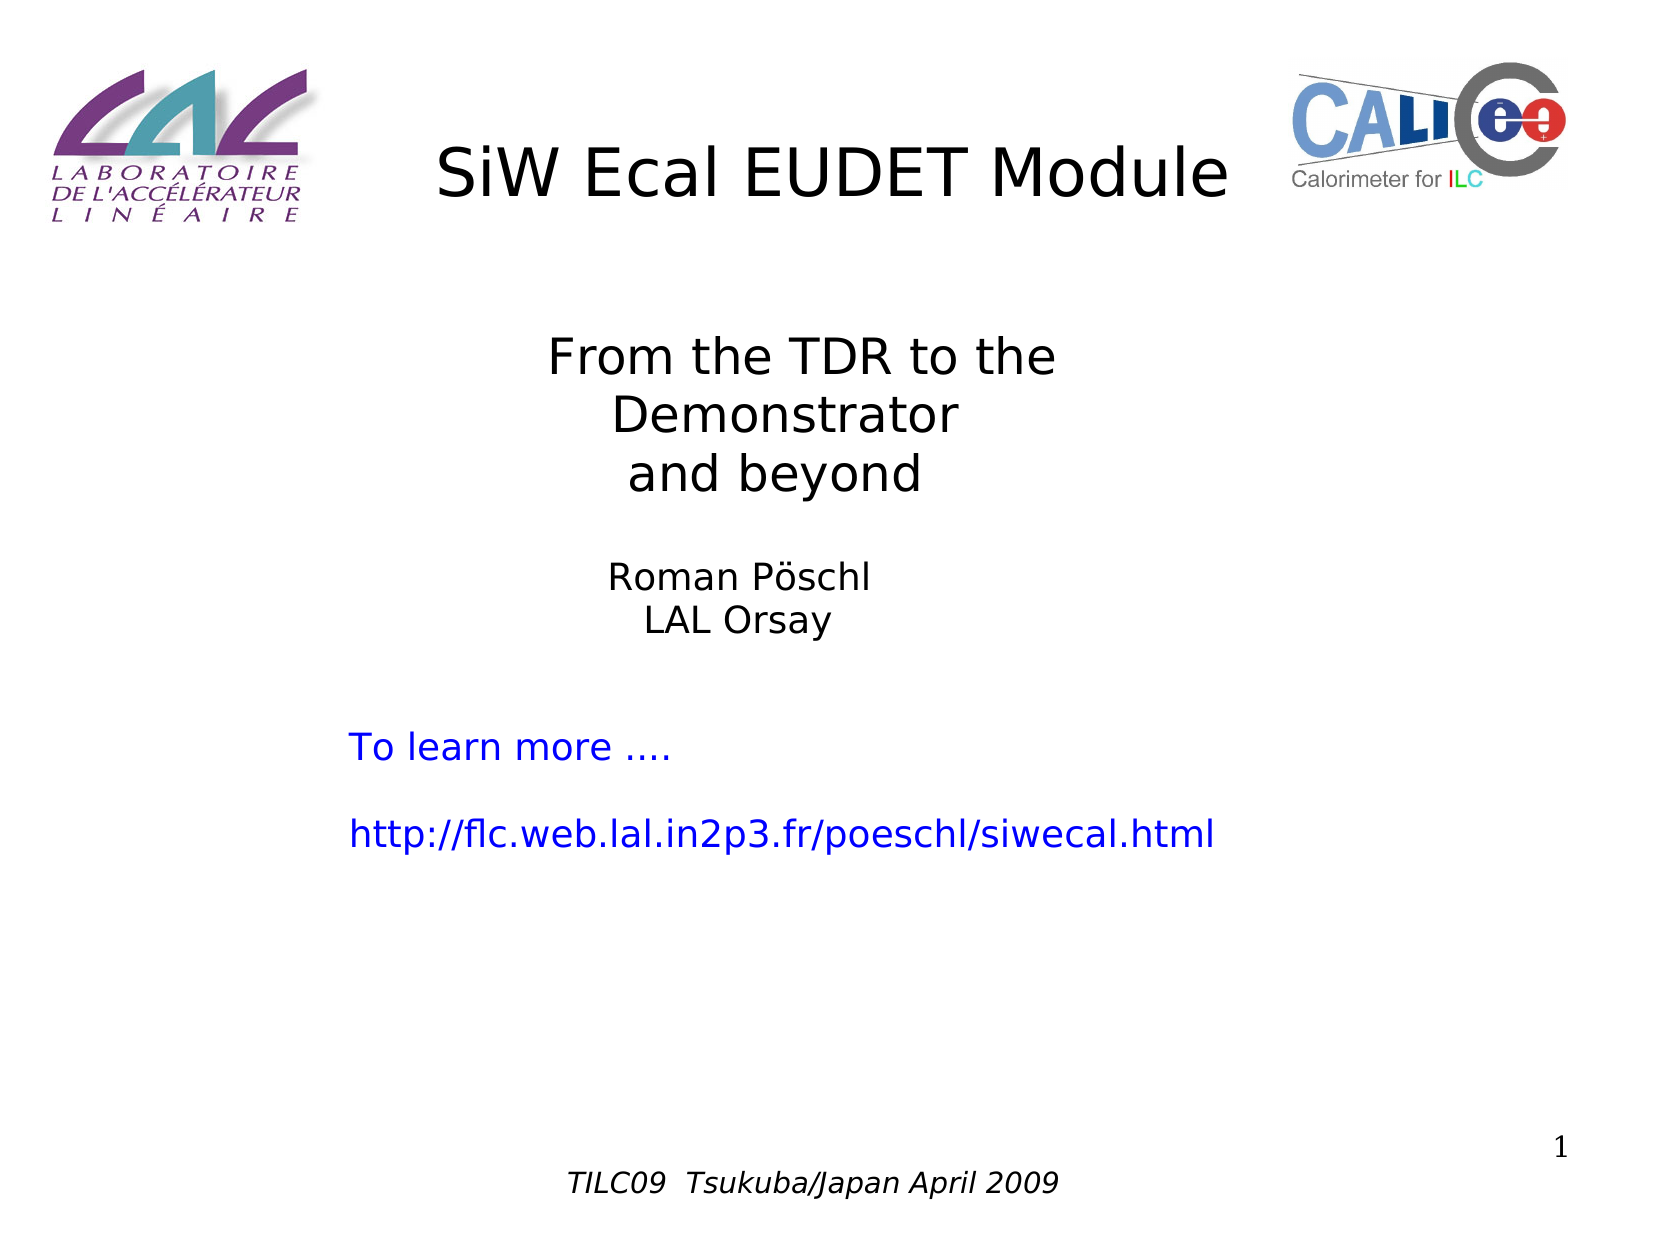

SiW Ecal EUDET Module
 From the TDR to the
 Demonstrator
 and beyond
 Roman Pöschl
 LAL Orsay
To learn more ....
http://flc.web.lal.in2p3.fr/poeschl/siwecal.html
1